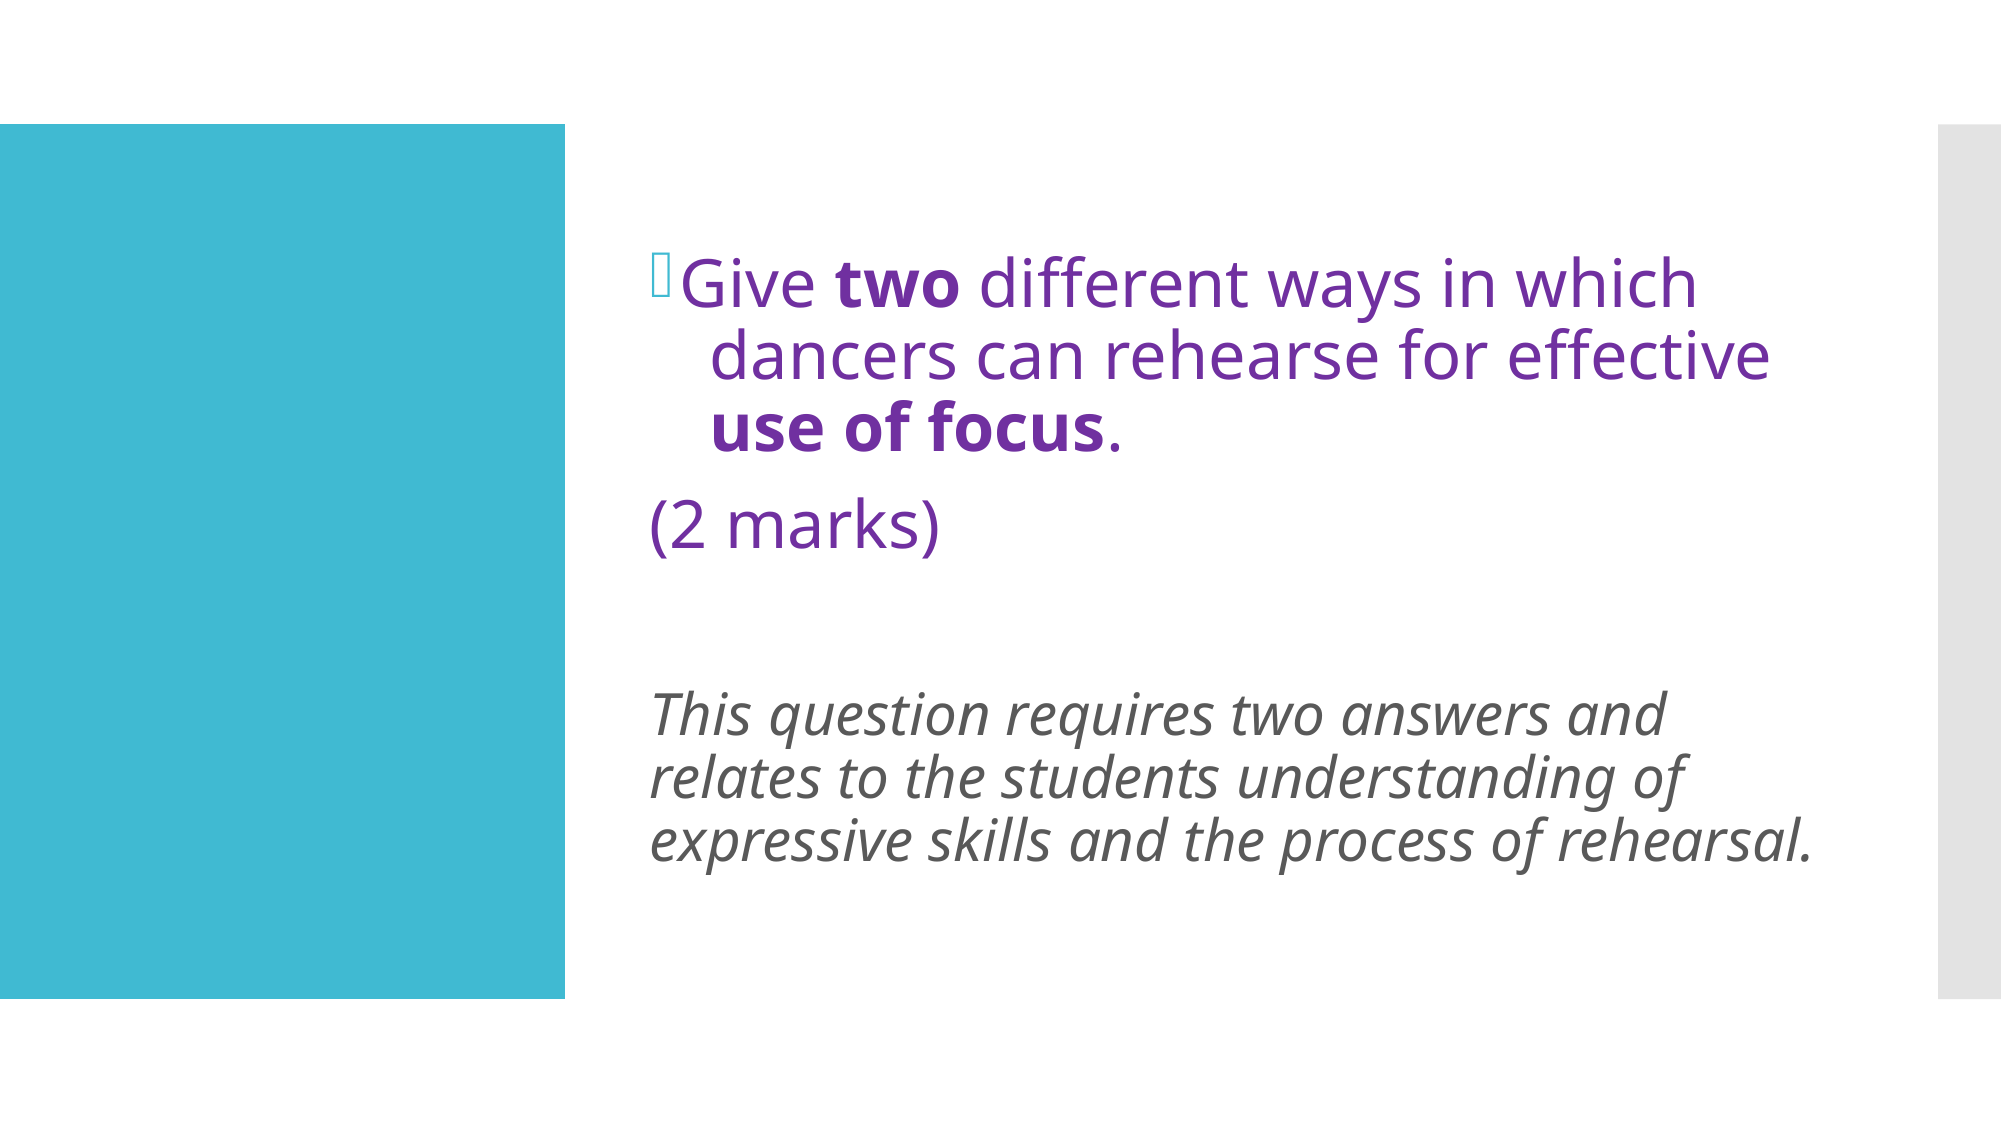

Give two different ways in which dancers can rehearse for effective use of focus.
(2 marks)
This question requires two answers and relates to the students understanding of expressive skills and the process of rehearsal.
#